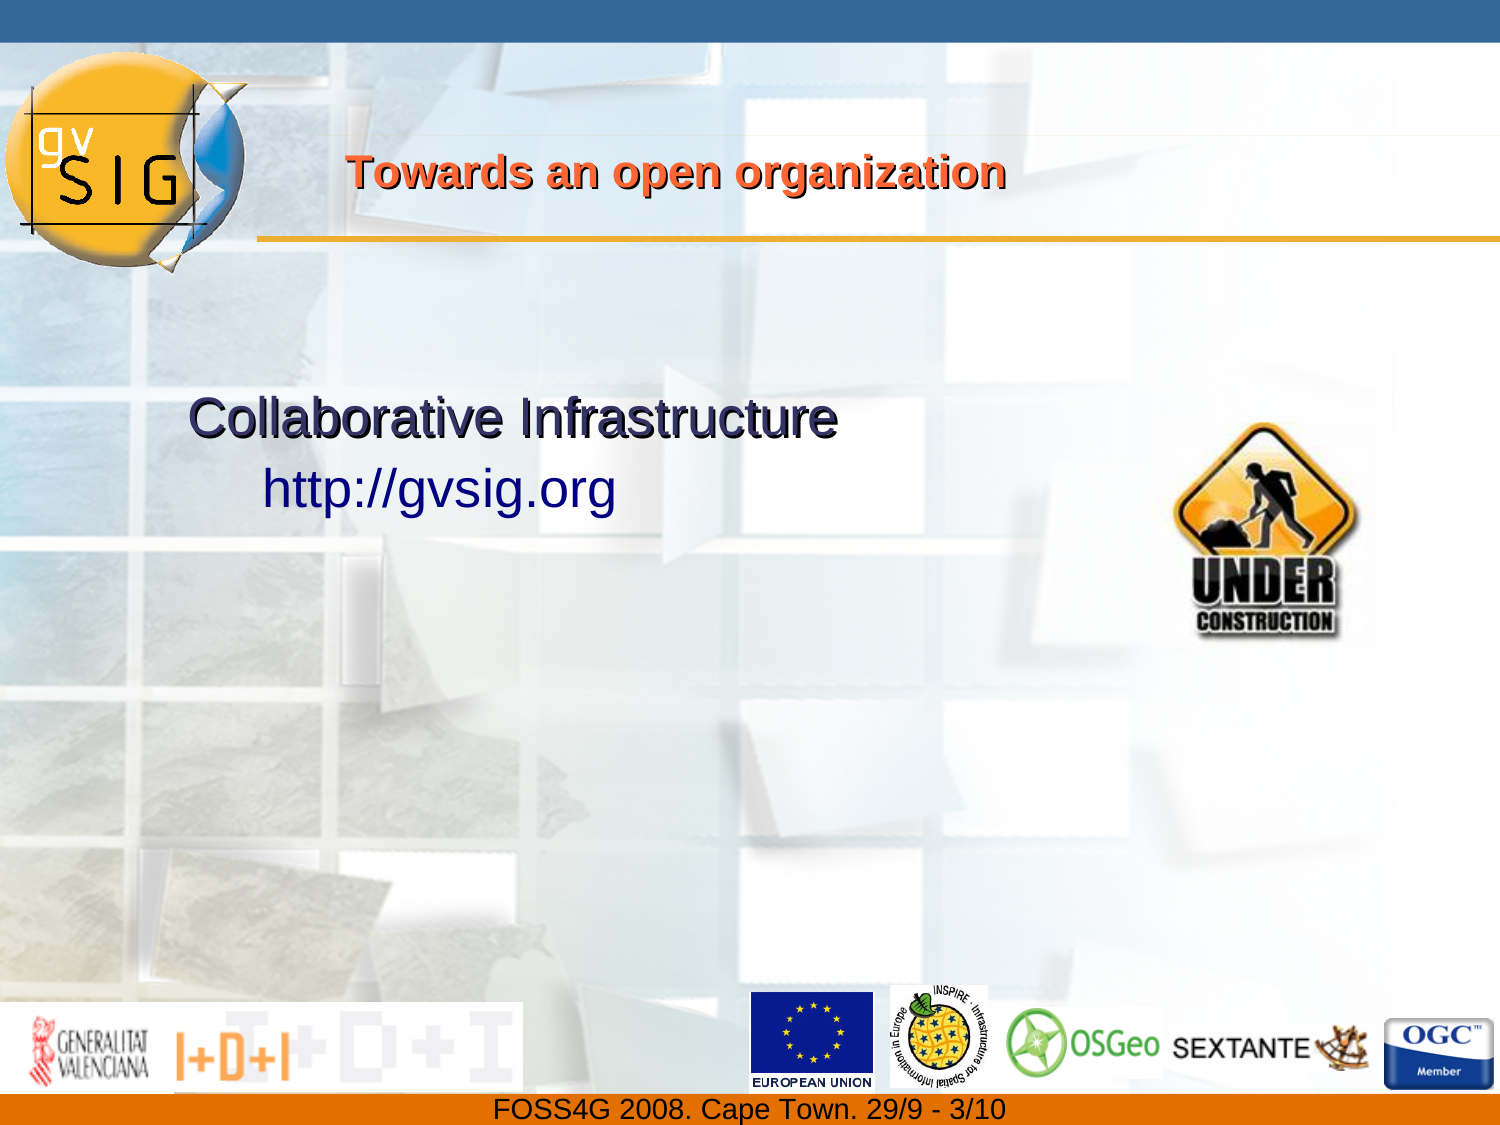

Towards an open organization
# Collaborative Infrastructure
http://gvsig.org